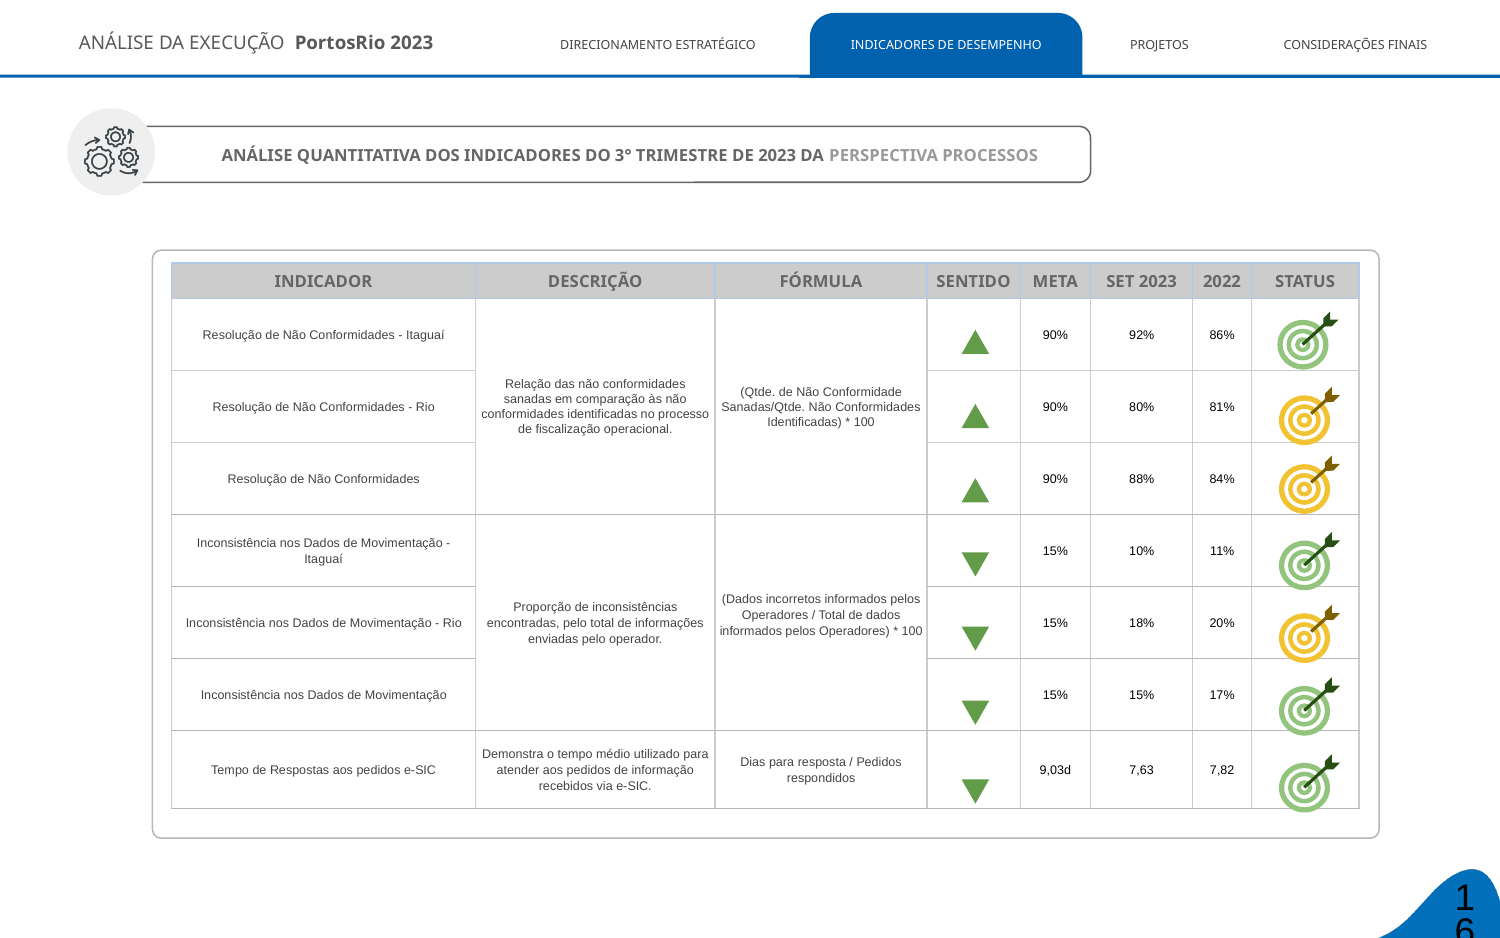

ANÁLISE DA EXECUÇÃO PortosRio 2023
DIRECIONAMENTO ESTRATÉGICO
INDICADORES DE DESEMPENHO
PROJETOS
CONSIDERAÇÕES FINAIS
ANÁLISE QUANTITATIVA DOS INDICADORES DO 3° TRIMESTRE DE 2023 DA PERSPECTIVA PROCESSOS
| INDICADOR | DESCRIÇÃO | FÓRMULA | SENTIDO | META | SET 2023 | 2022 | STATUS |
| --- | --- | --- | --- | --- | --- | --- | --- |
| Resolução de Não Conformidades - Itaguaí | Relação das não conformidades sanadas em comparação às não conformidades identificadas no processo de fiscalização operacional. | (Qtde. de Não Conformidade Sanadas/Qtde. Não Conformidades Identificadas) \* 100 | | 90% | 92% | 86% | |
| Resolução de Não Conformidades - Rio | | | | 90% | 80% | 81% | |
| Resolução de Não Conformidades | | | | 90% | 88% | 84% | |
| Inconsistência nos Dados de Movimentação - Itaguaí | Proporção de inconsistências encontradas, pelo total de informações enviadas pelo operador. | (Dados incorretos informados pelos Operadores / Total de dados informados pelos Operadores) \* 100 | | 15% | 10% | 11% | |
| Inconsistência nos Dados de Movimentação - Rio | | | | 15% | 18% | 20% | |
| Inconsistência nos Dados de Movimentação | | | | 15% | 15% | 17% | |
| Tempo de Respostas aos pedidos e-SIC | Demonstra o tempo médio utilizado para atender aos pedidos de informação recebidos via e-SIC. | Dias para resposta / Pedidos respondidos | | 9,03d | 7,63 | 7,82 | |